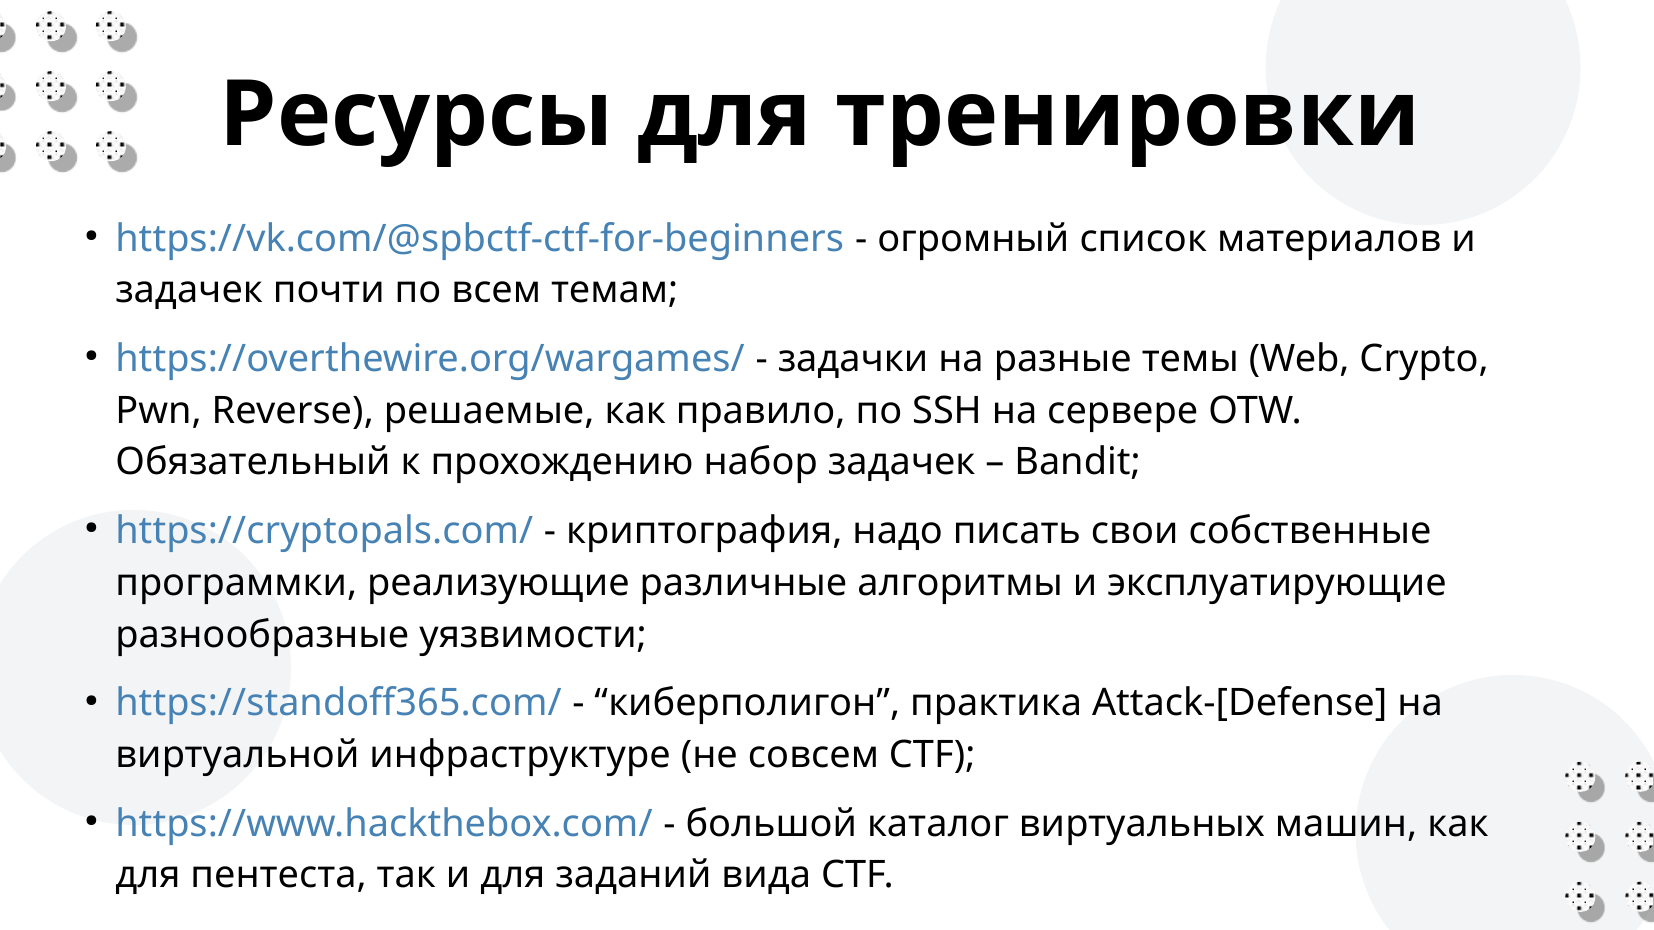

# Ресурсы для тренировки
https://vk.com/@spbctf-ctf-for-beginners - огромный список материалов и задачек почти по всем темам;
https://overthewire.org/wargames/ - задачки на разные темы (Web, Crypto, Pwn, Reverse), решаемые, как правило, по SSH на сервере OTW. Обязательный к прохождению набор задачек – Bandit;
https://cryptopals.com/ - криптография, надо писать свои собственные программки, реализующие различные алгоритмы и эксплуатирующие разнообразные уязвимости;
https://standoff365.com/ - “киберполигон”, практика Attack-[Defense] на виртуальной инфраструктуре (не совсем CTF);
https://www.hackthebox.com/ - большой каталог виртуальных машин, как для пентеста, так и для заданий вида CTF.